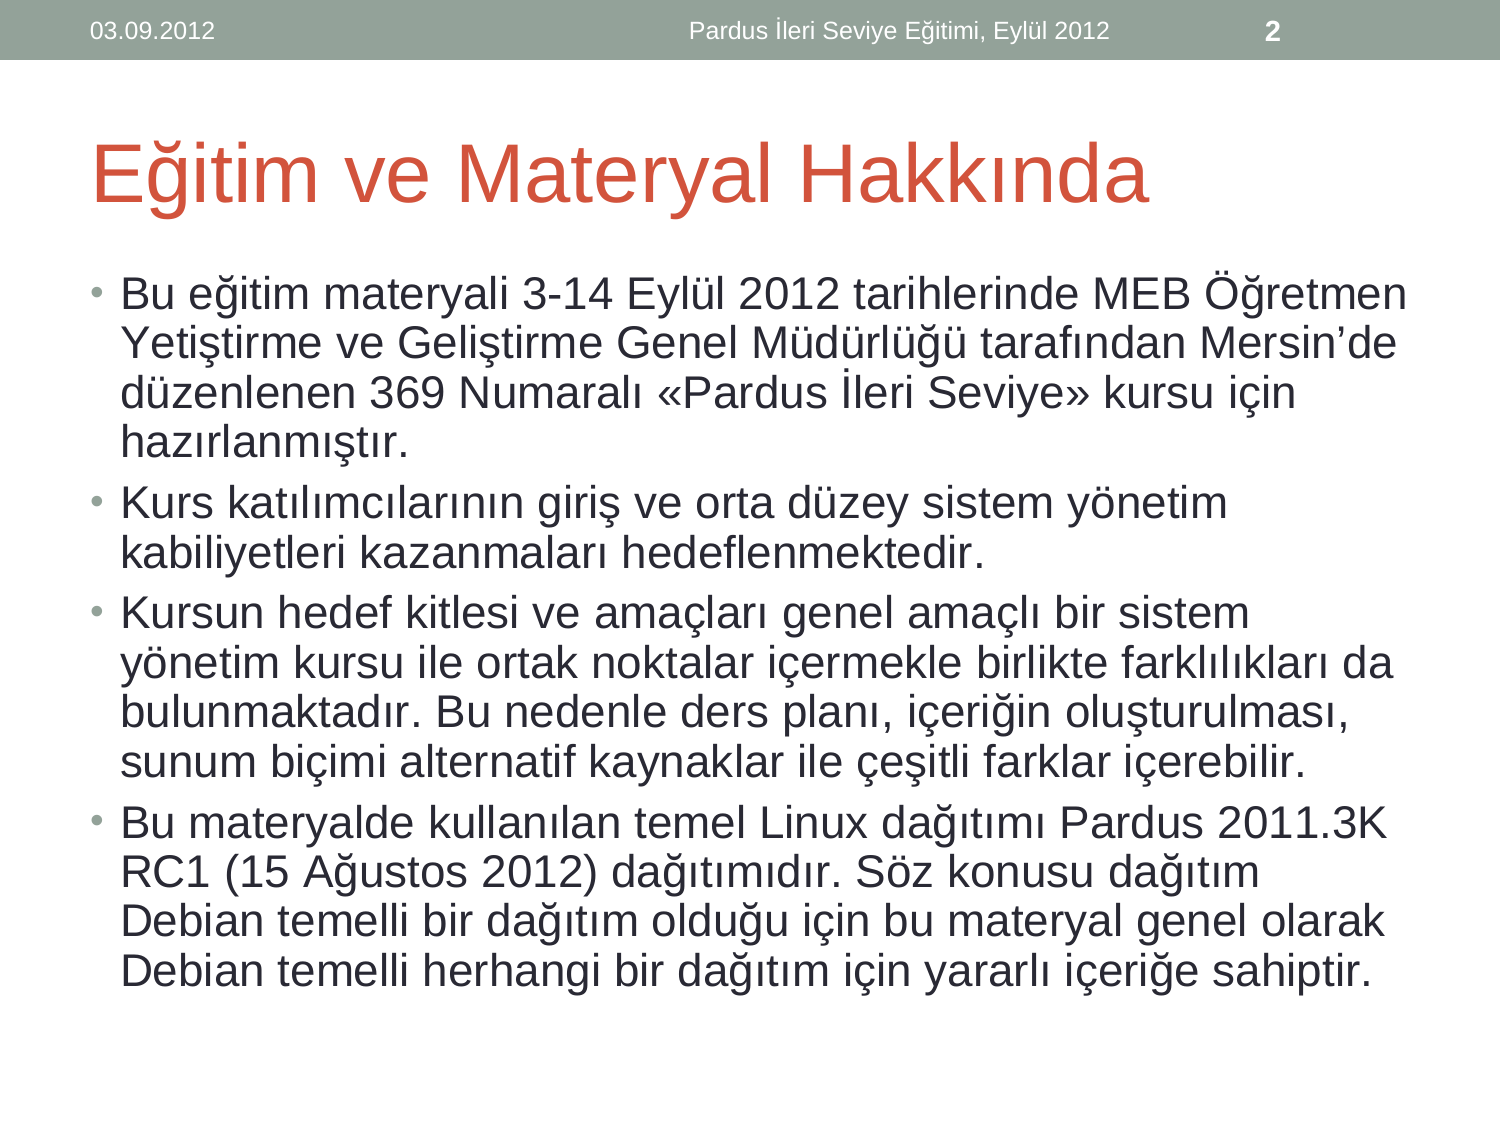

03.09.2012
Pardus İleri Seviye Eğitimi, Eylül 2012
# Eğitim ve Materyal Hakkında
Bu eğitim materyali 3-14 Eylül 2012 tarihlerinde MEB Öğretmen Yetiştirme ve Geliştirme Genel Müdürlüğü tarafından Mersin’de düzenlenen 369 Numaralı «Pardus İleri Seviye» kursu için hazırlanmıştır.
Kurs katılımcılarının giriş ve orta düzey sistem yönetim kabiliyetleri kazanmaları hedeflenmektedir.
Kursun hedef kitlesi ve amaçları genel amaçlı bir sistem yönetim kursu ile ortak noktalar içermekle birlikte farklılıkları da bulunmaktadır. Bu nedenle ders planı, içeriğin oluşturulması, sunum biçimi alternatif kaynaklar ile çeşitli farklar içerebilir.
Bu materyalde kullanılan temel Linux dağıtımı Pardus 2011.3K RC1 (15 Ağustos 2012) dağıtımıdır. Söz konusu dağıtım Debian temelli bir dağıtım olduğu için bu materyal genel olarak Debian temelli herhangi bir dağıtım için yararlı içeriğe sahiptir.